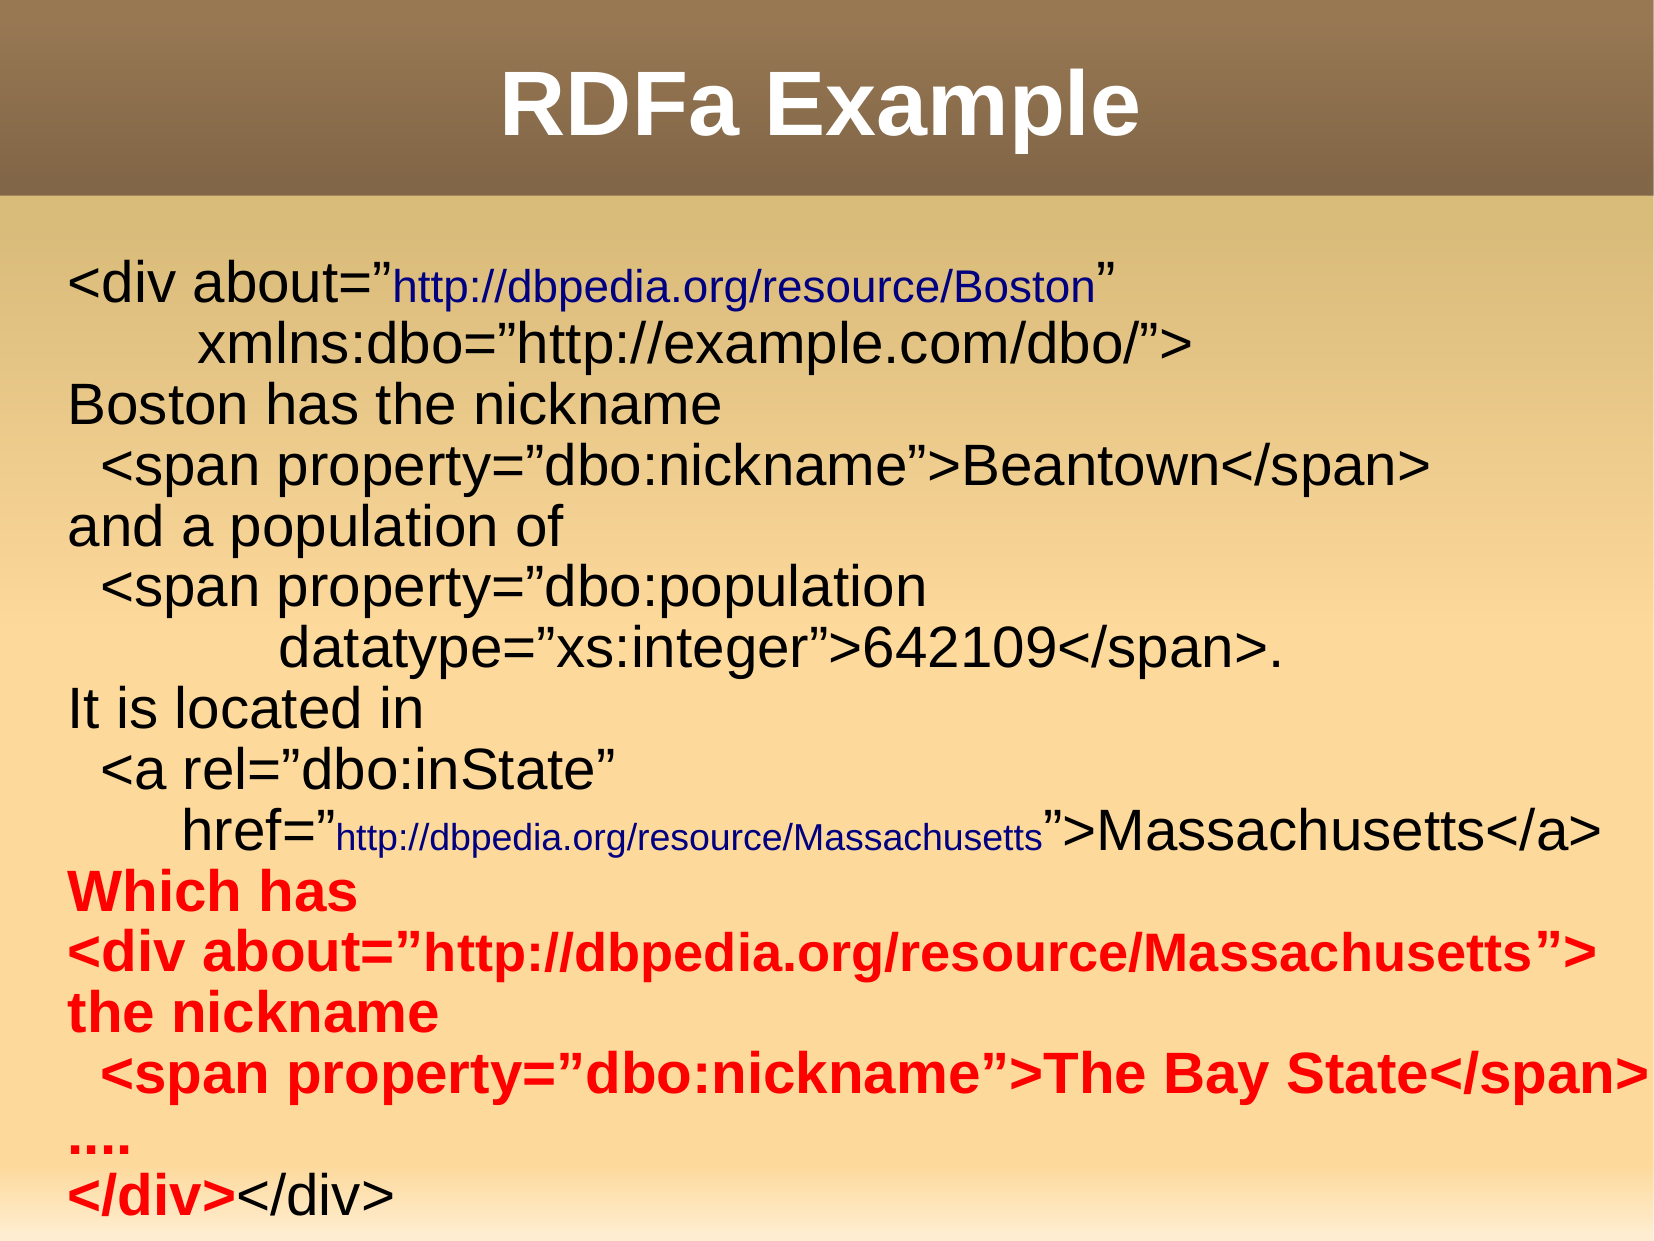

# RDFa Example
<div about=”http://dbpedia.org/resource/Boston”
 xmlns:dbo=”http://example.com/dbo/”>
Boston has the nickname
 <span property=”dbo:nickname”>Beantown</span>
and a population of
 <span property=”dbo:population
 datatype=”xs:integer”>642109</span>.
It is located in
 <a rel=”dbo:inState”
 href=”http://dbpedia.org/resource/Massachusetts”>Massachusetts</a>
Which has
<div about=”http://dbpedia.org/resource/Massachusetts”>
the nickname
 <span property=”dbo:nickname”>The Bay State</span>
....
</div></div>